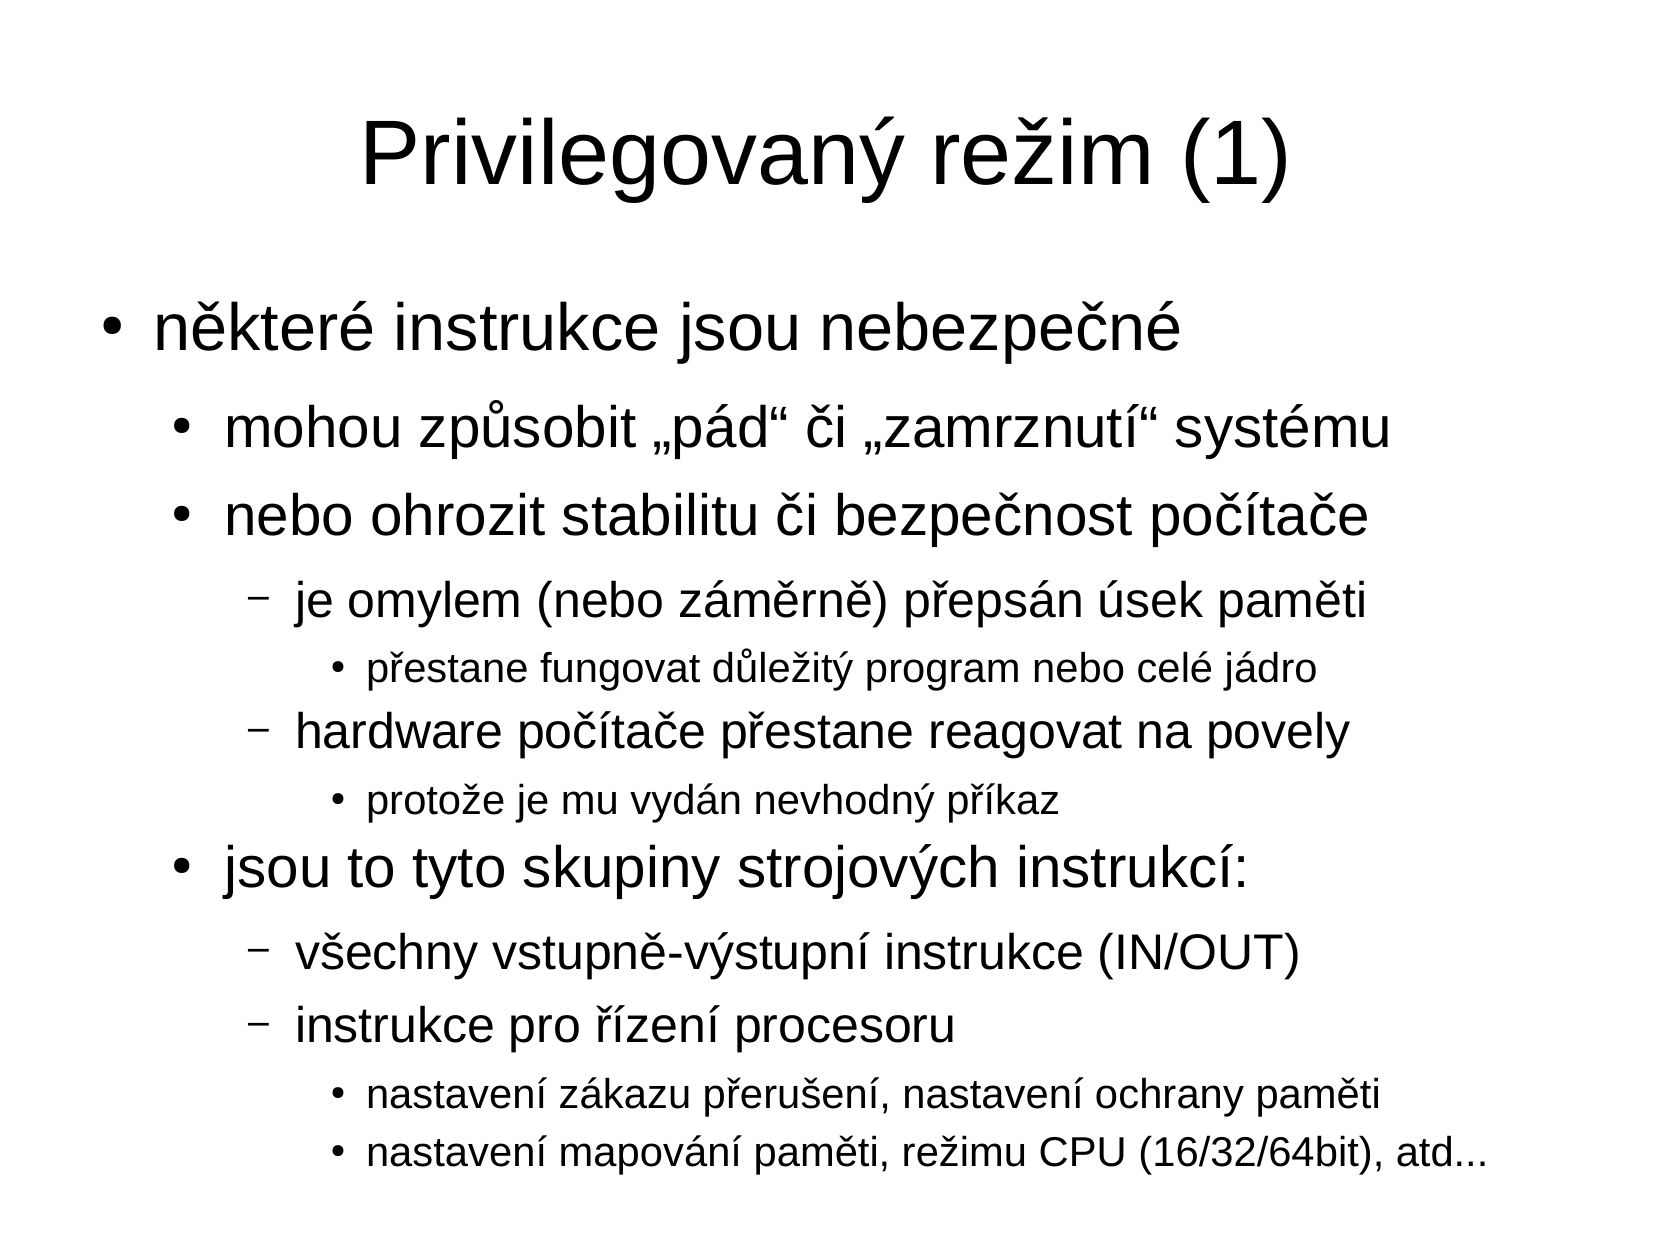

# Privilegovaný režim (1)
některé instrukce jsou nebezpečné
mohou způsobit „pád“ či „zamrznutí“ systému
nebo ohrozit stabilitu či bezpečnost počítače
je omylem (nebo záměrně) přepsán úsek paměti
přestane fungovat důležitý program nebo celé jádro
hardware počítače přestane reagovat na povely
protože je mu vydán nevhodný příkaz
jsou to tyto skupiny strojových instrukcí:
všechny vstupně-výstupní instrukce (IN/OUT)
instrukce pro řízení procesoru
nastavení zákazu přerušení, nastavení ochrany paměti
nastavení mapování paměti, režimu CPU (16/32/64bit), atd...